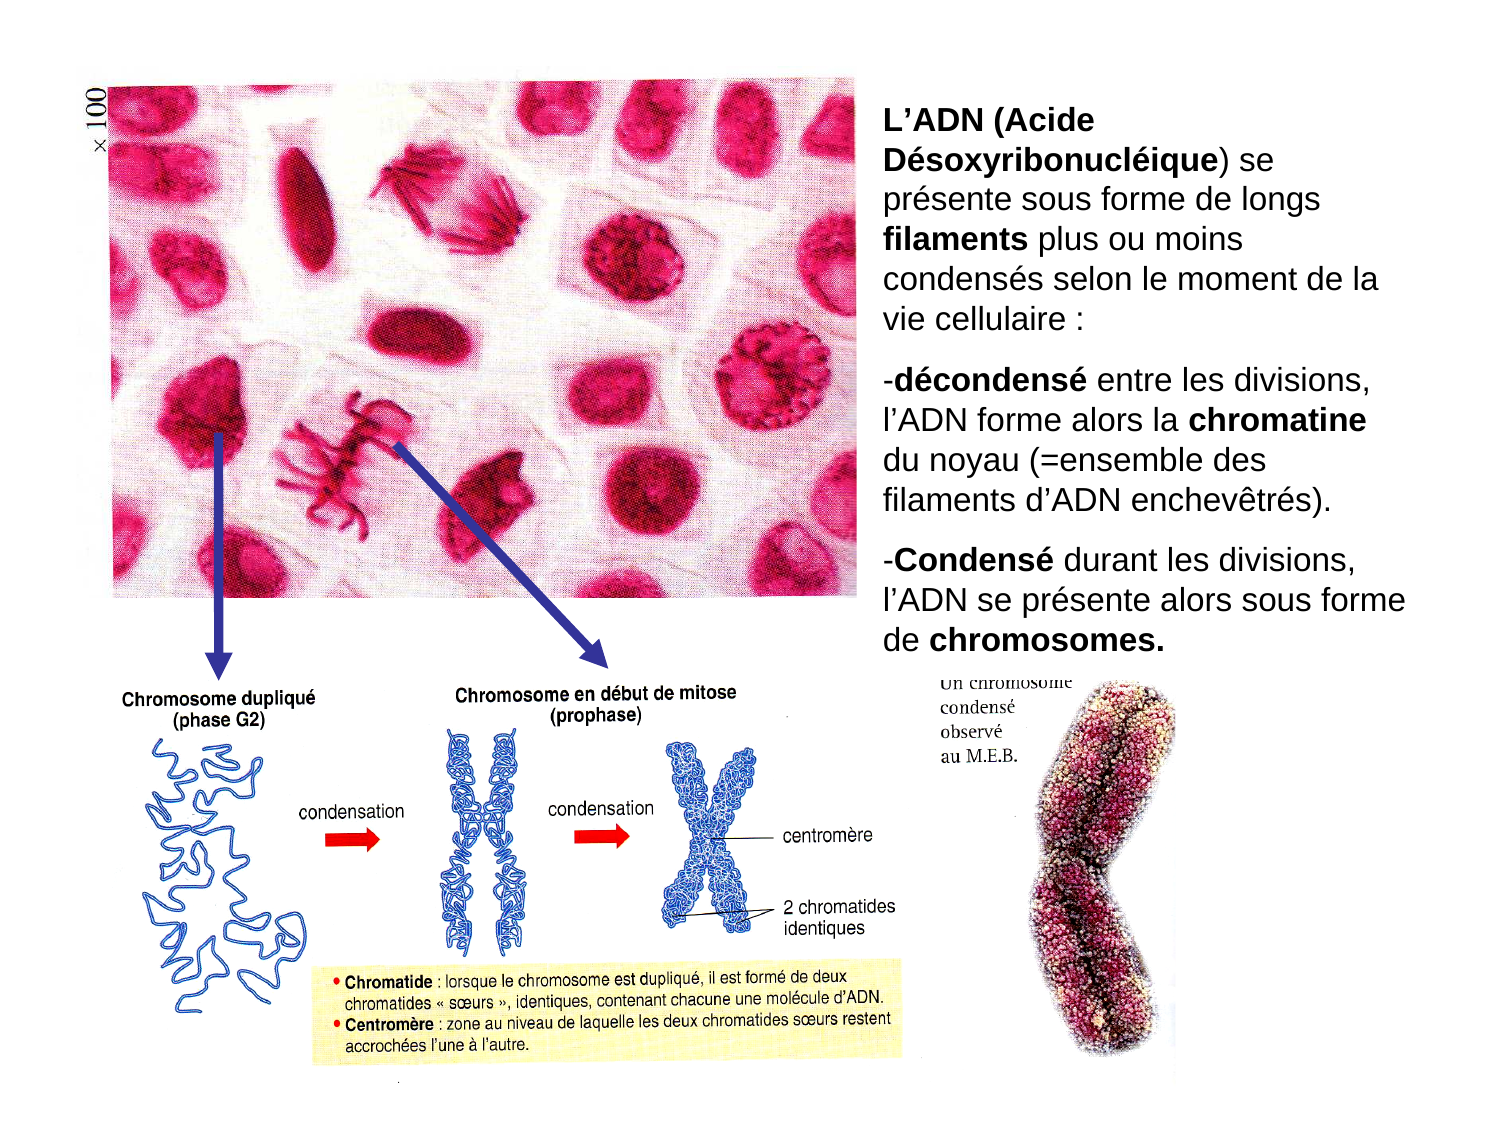

L’ADN (Acide Désoxyribonucléique) se présente sous forme de longs filaments plus ou moins condensés selon le moment de la vie cellulaire :
-décondensé entre les divisions, l’ADN forme alors la chromatine du noyau (=ensemble des filaments d’ADN enchevêtrés).
-Condensé durant les divisions, l’ADN se présente alors sous forme de chromosomes.